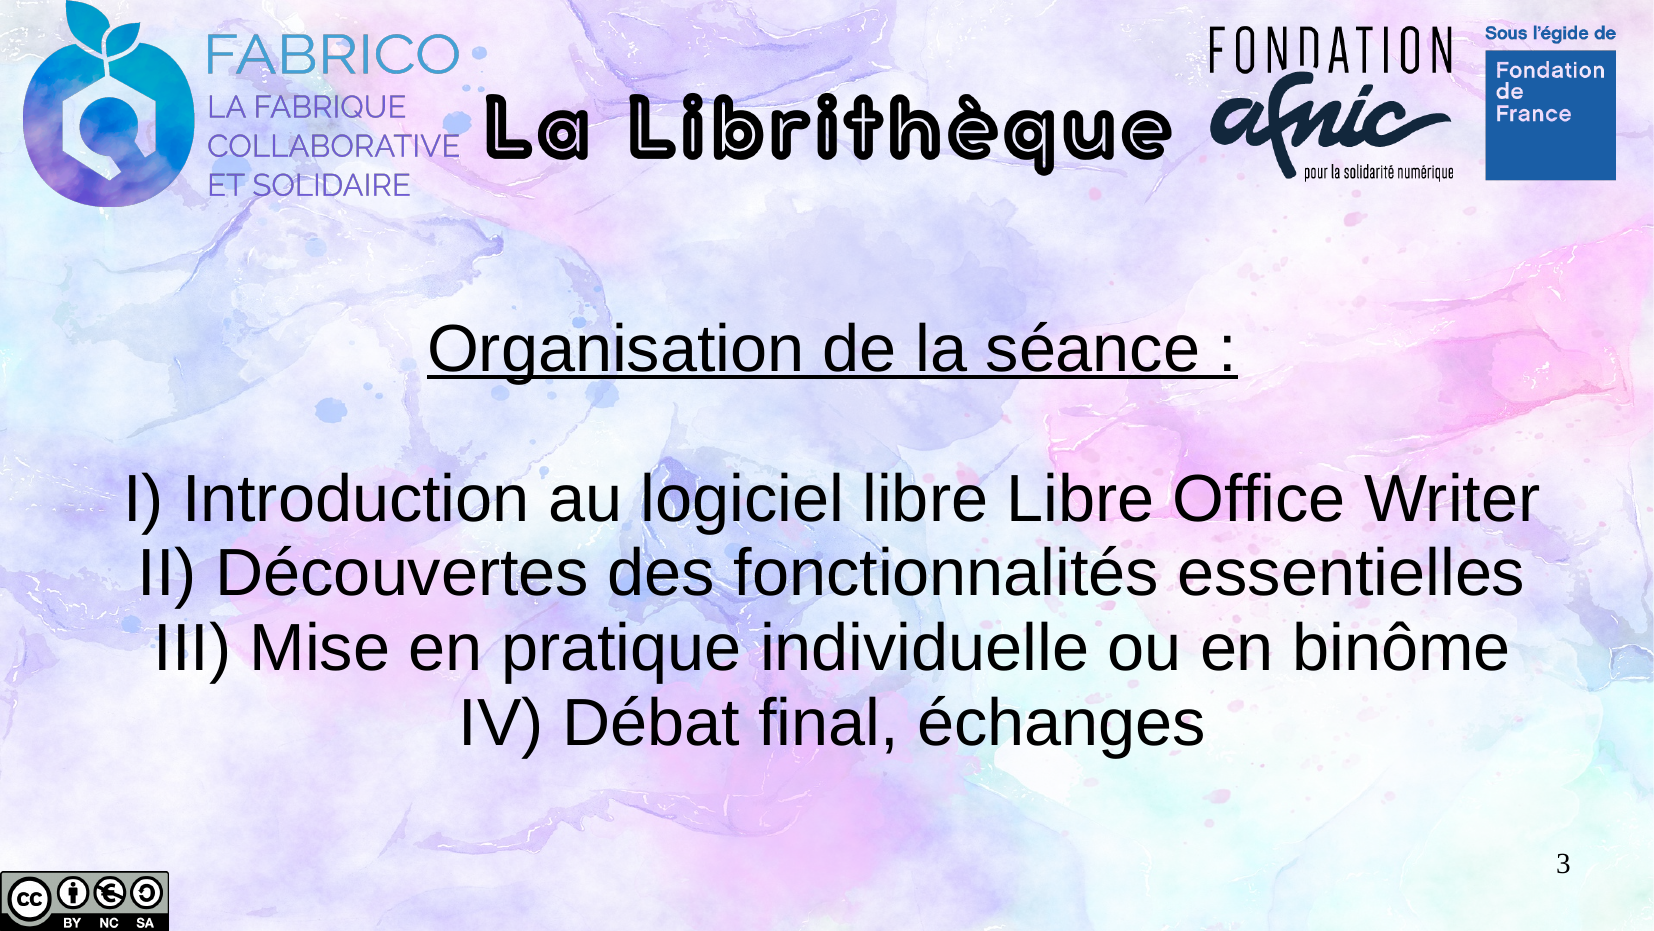

# Organisation de la séance :
I) Introduction au logiciel libre Libre Office Writer
II) Découvertes des fonctionnalités essentielles
III) Mise en pratique individuelle ou en binôme
IV) Débat final, échanges
3